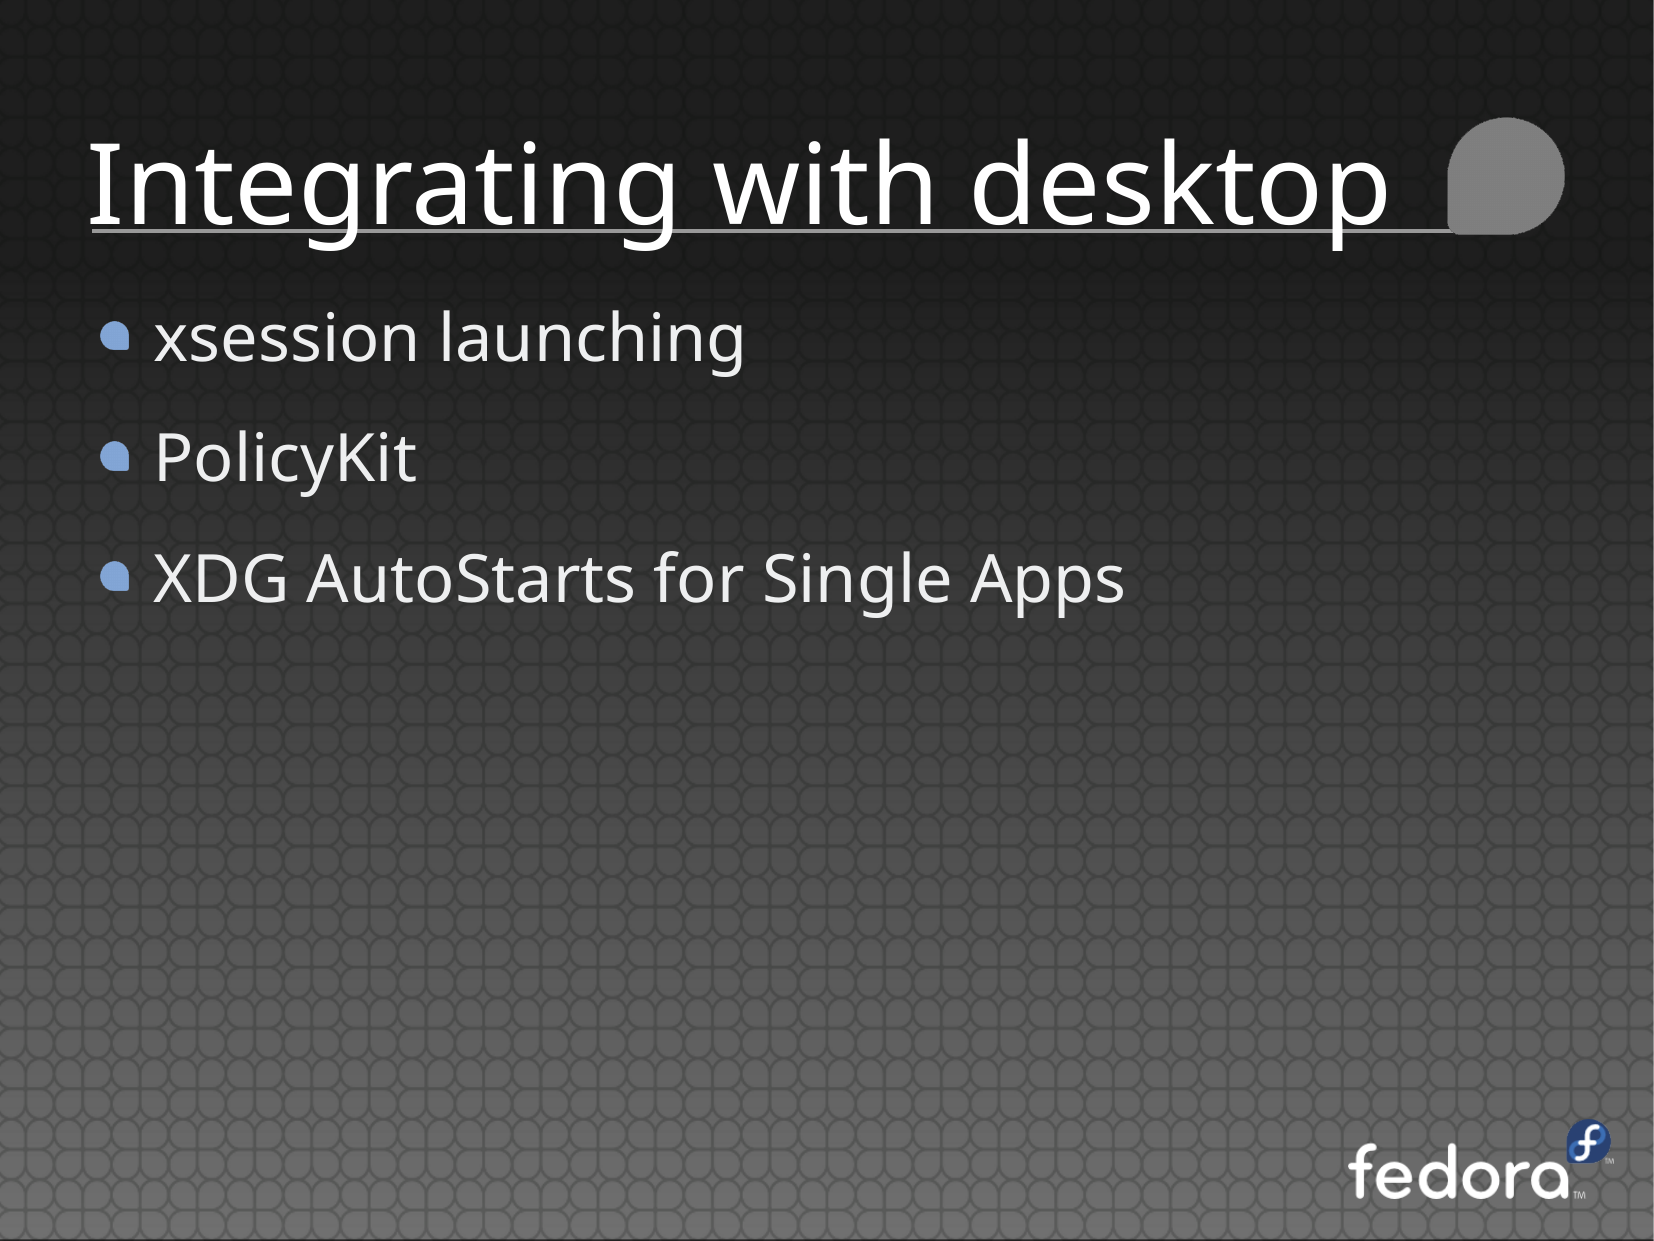

# Integrating with desktop
xsession launching
PolicyKit
XDG AutoStarts for Single Apps